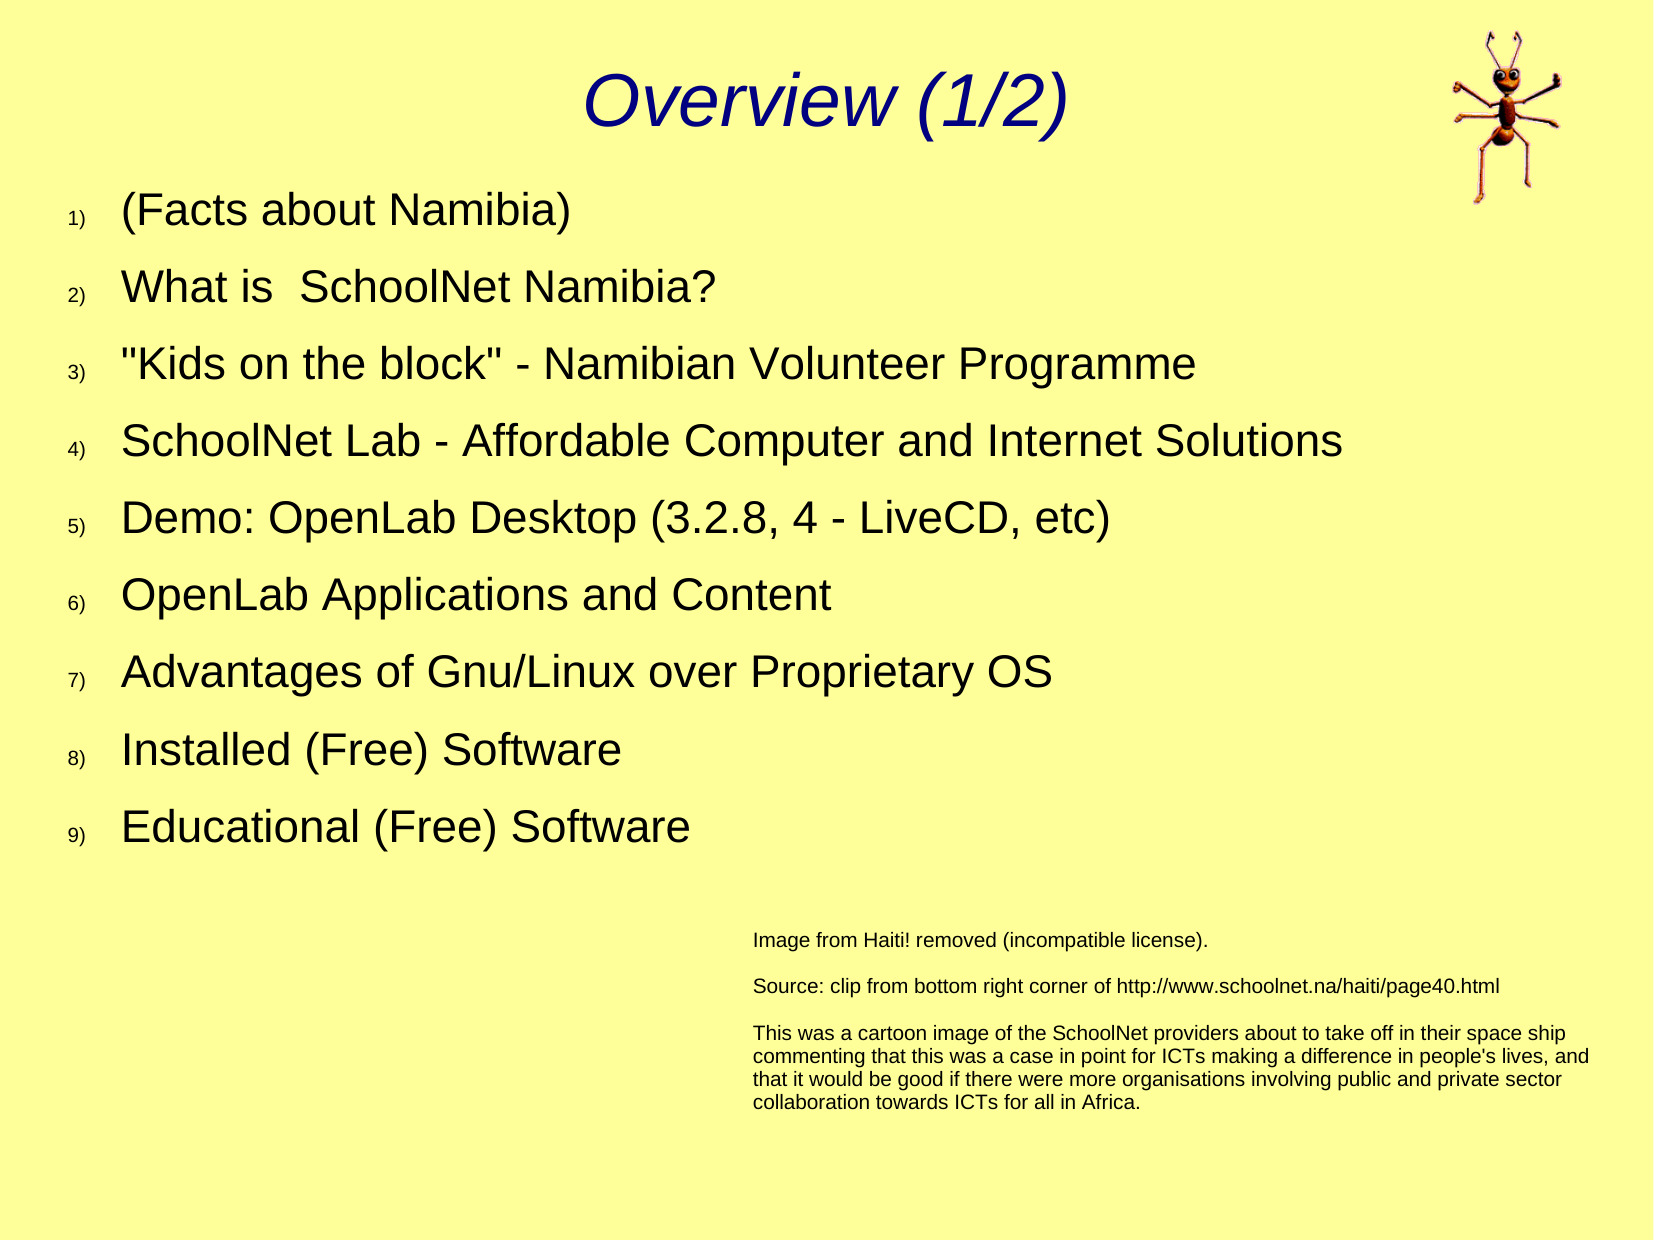

# Overview (1/2)
(Facts about Namibia)
What is SchoolNet Namibia?
"Kids on the block" - Namibian Volunteer Programme
SchoolNet Lab - Affordable Computer and Internet Solutions
Demo: OpenLab Desktop (3.2.8, 4 - LiveCD, etc)
OpenLab Applications and Content
Advantages of Gnu/Linux over Proprietary OS
Installed (Free) Software
Educational (Free) Software
Image from Haiti! removed (incompatible license).
Source: clip from bottom right corner of http://www.schoolnet.na/haiti/page40.html
This was a cartoon image of the SchoolNet providers about to take off in their space ship commenting that this was a case in point for ICTs making a difference in people's lives, and that it would be good if there were more organisations involving public and private sector collaboration towards ICTs for all in Africa.